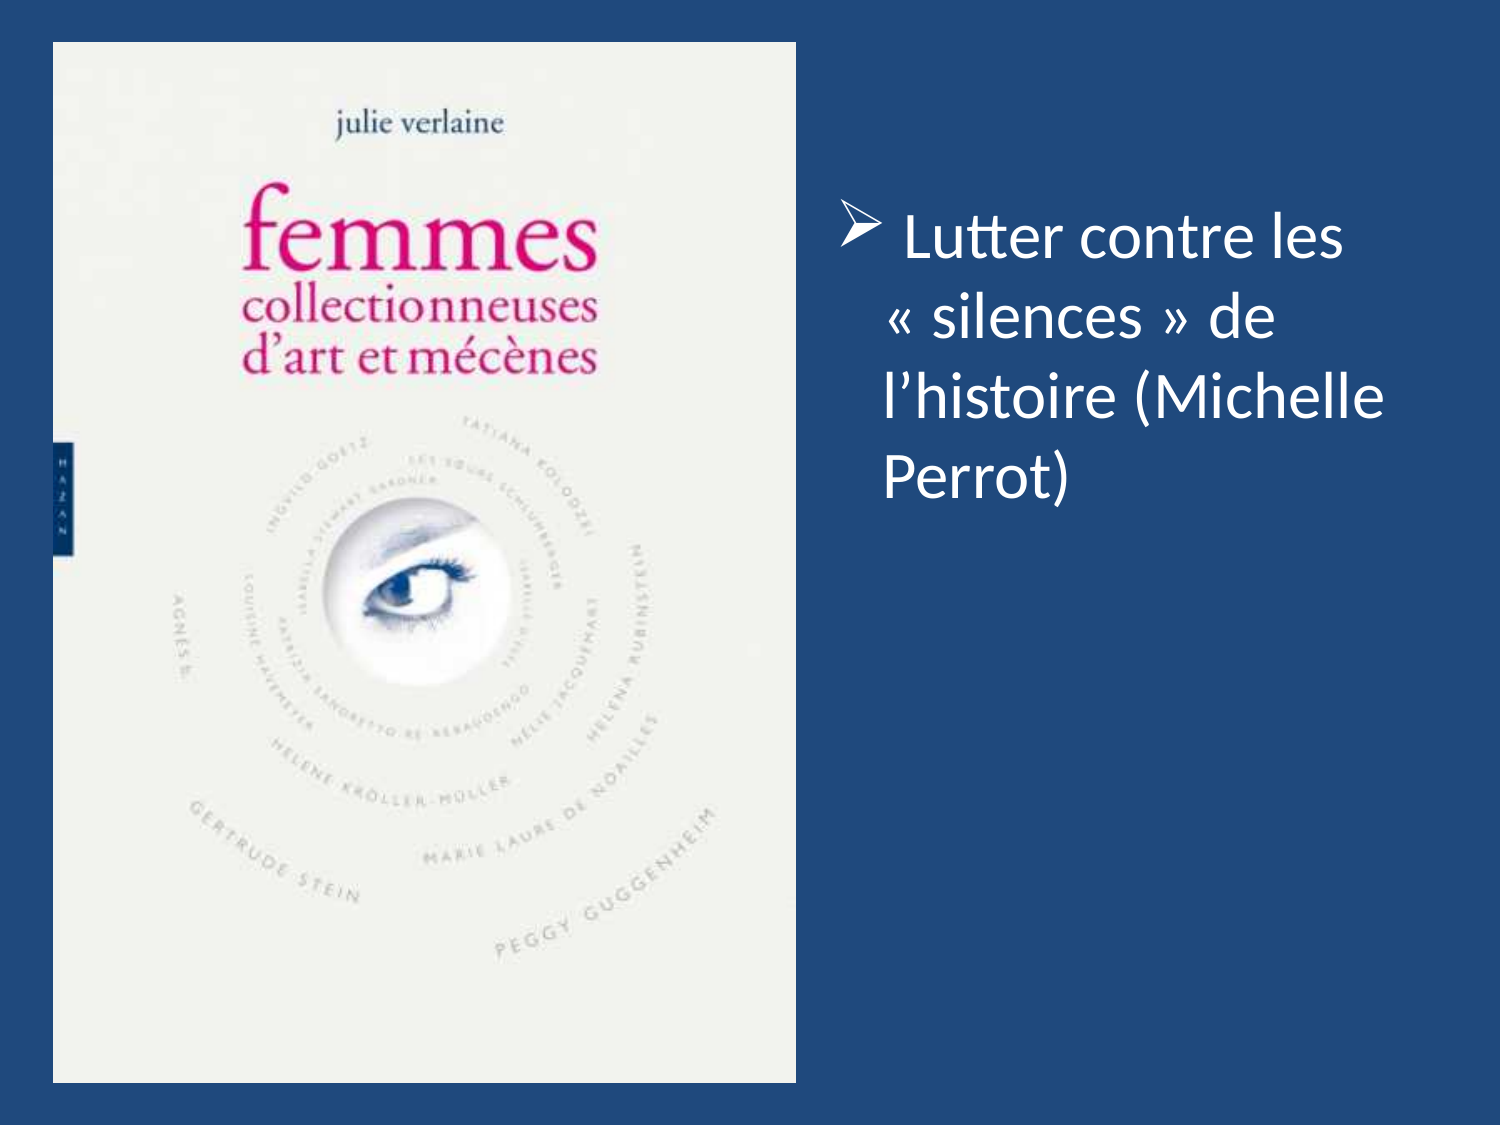

Lutter contre les « silences » de l’histoire (Michelle Perrot)